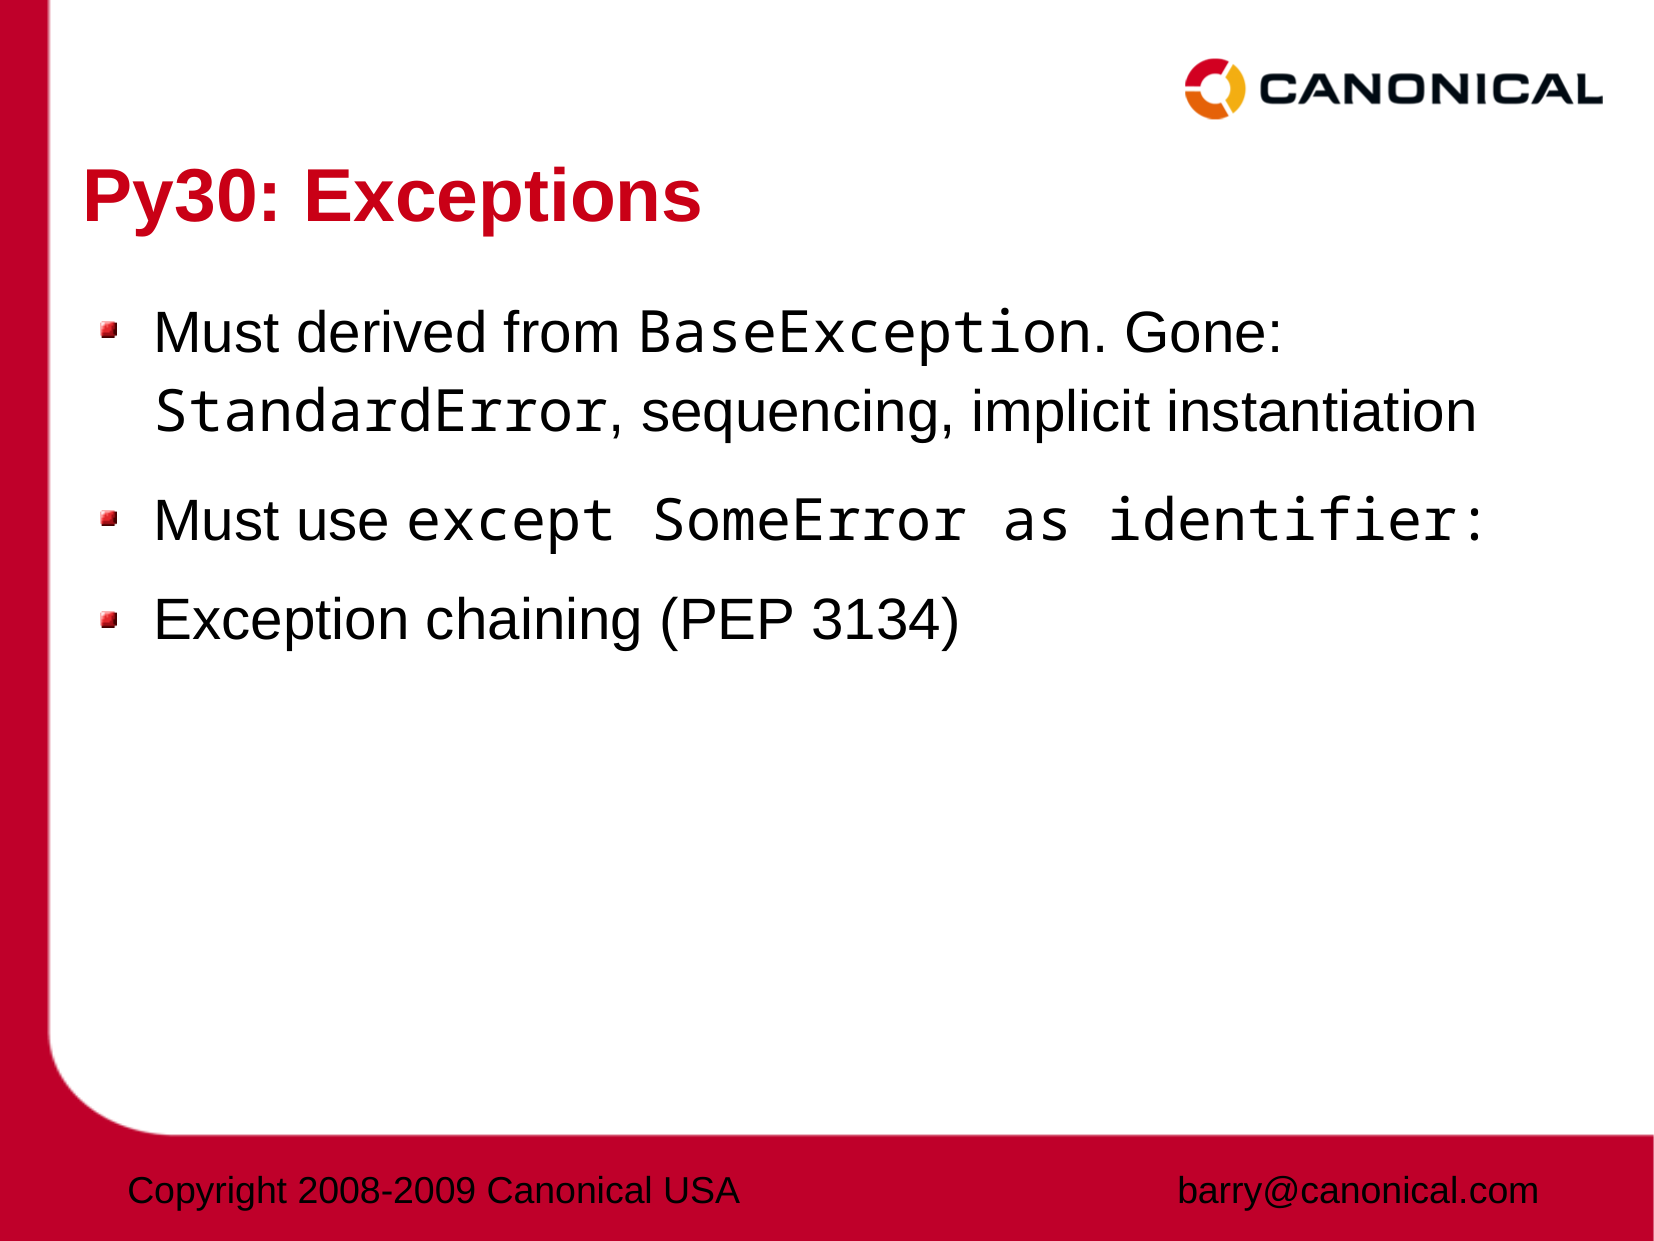

# Py30: Exceptions
Must derived from BaseException. Gone: StandardError, sequencing, implicit instantiation
Must use except SomeError as identifier:
Exception chaining (PEP 3134)